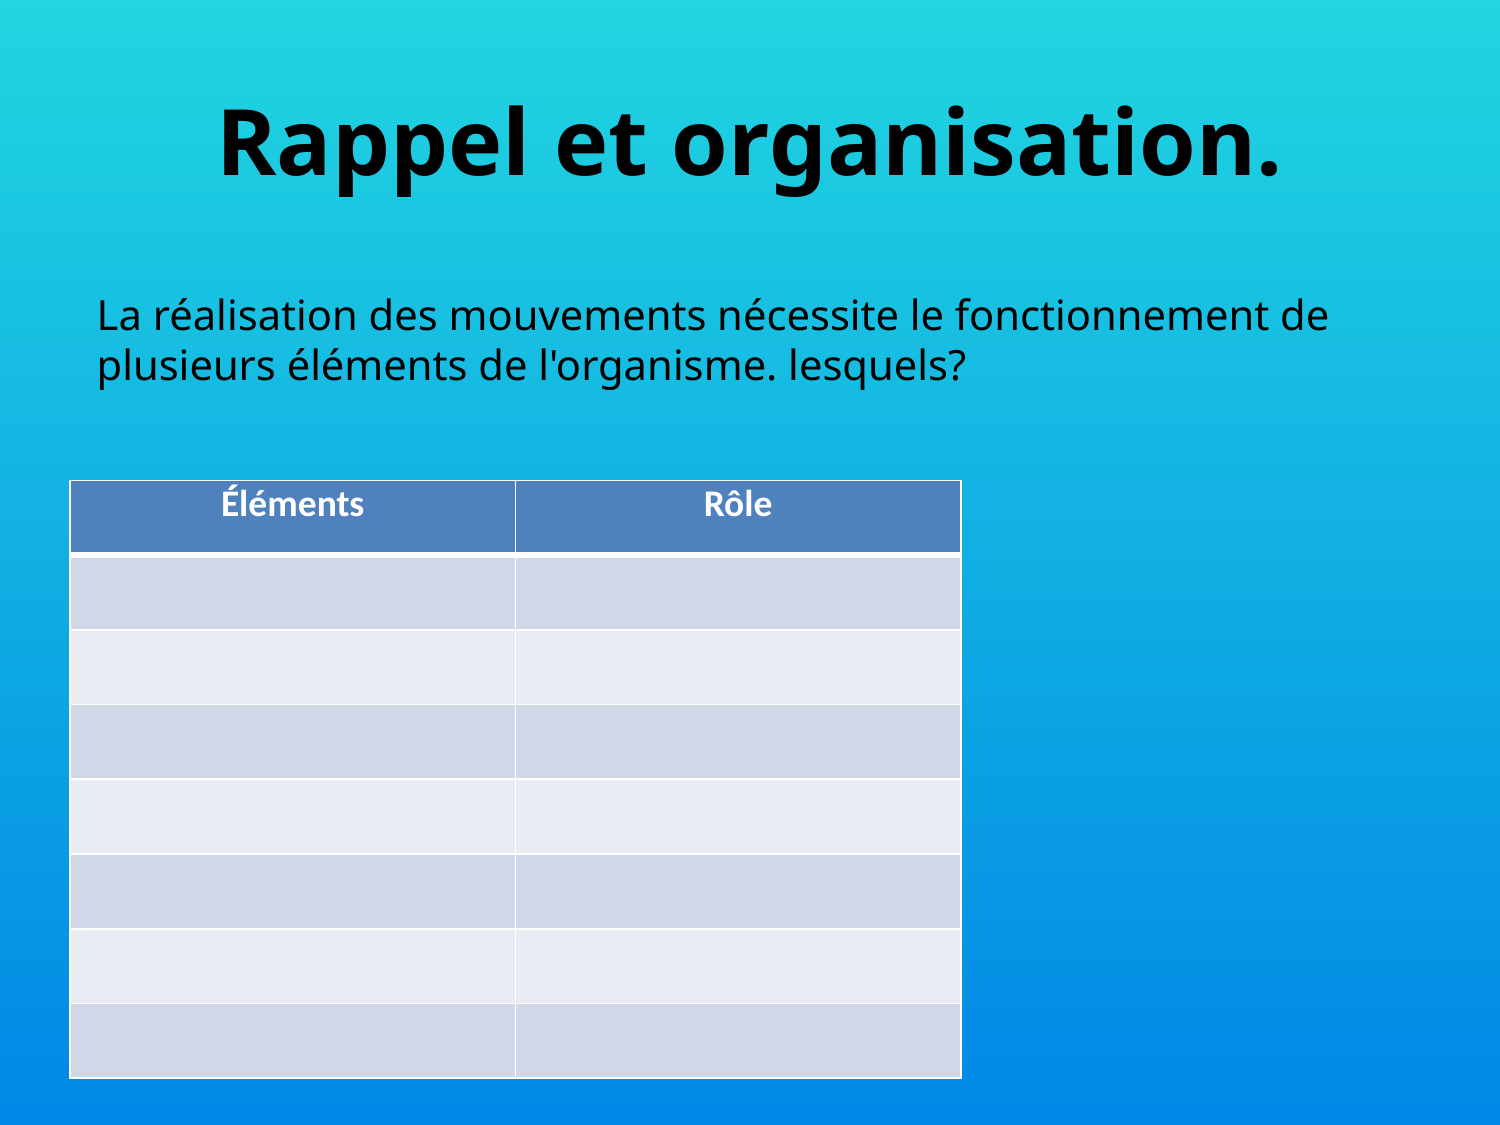

# Rappel et organisation.
La réalisation des mouvements nécessite le fonctionnement de plusieurs éléments de l'organisme. lesquels?
| Éléments | Rôle |
| --- | --- |
| | |
| | |
| | |
| | |
| | |
| | |
| | |